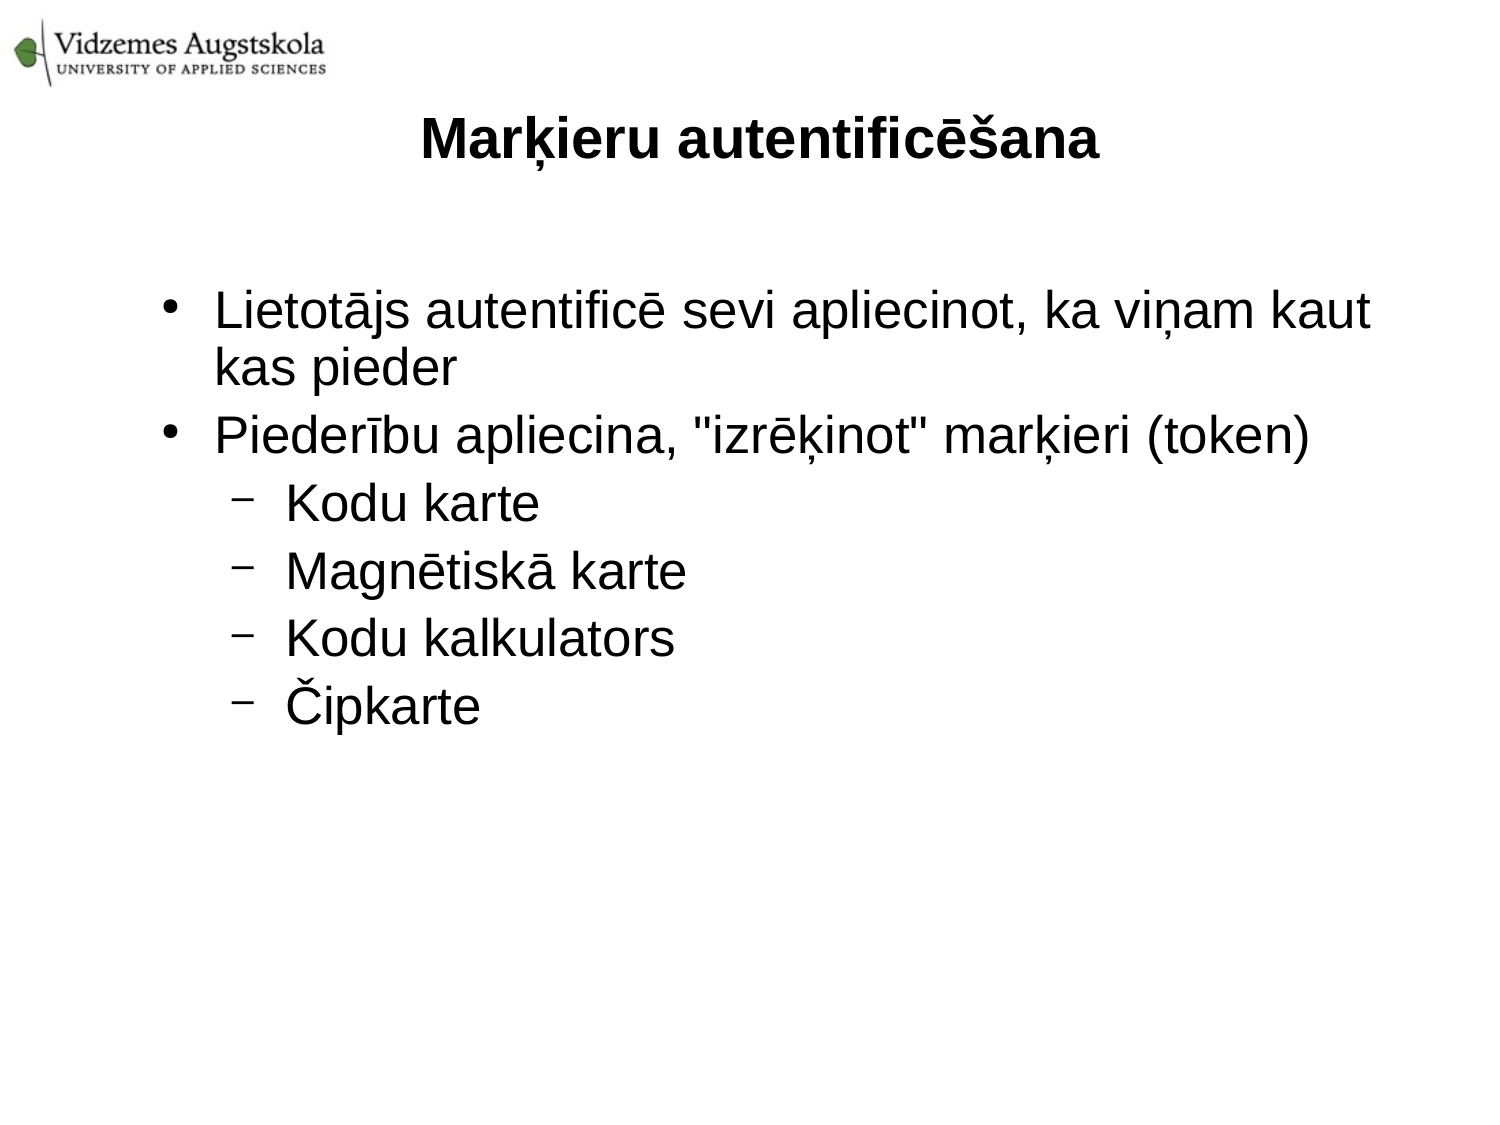

# Marķieru autentificēšana
Lietotājs autentificē sevi apliecinot, ka viņam kaut kas pieder
Piederību apliecina, "izrēķinot" marķieri (token)
Kodu karte
Magnētiskā karte
Kodu kalkulators
Čipkarte